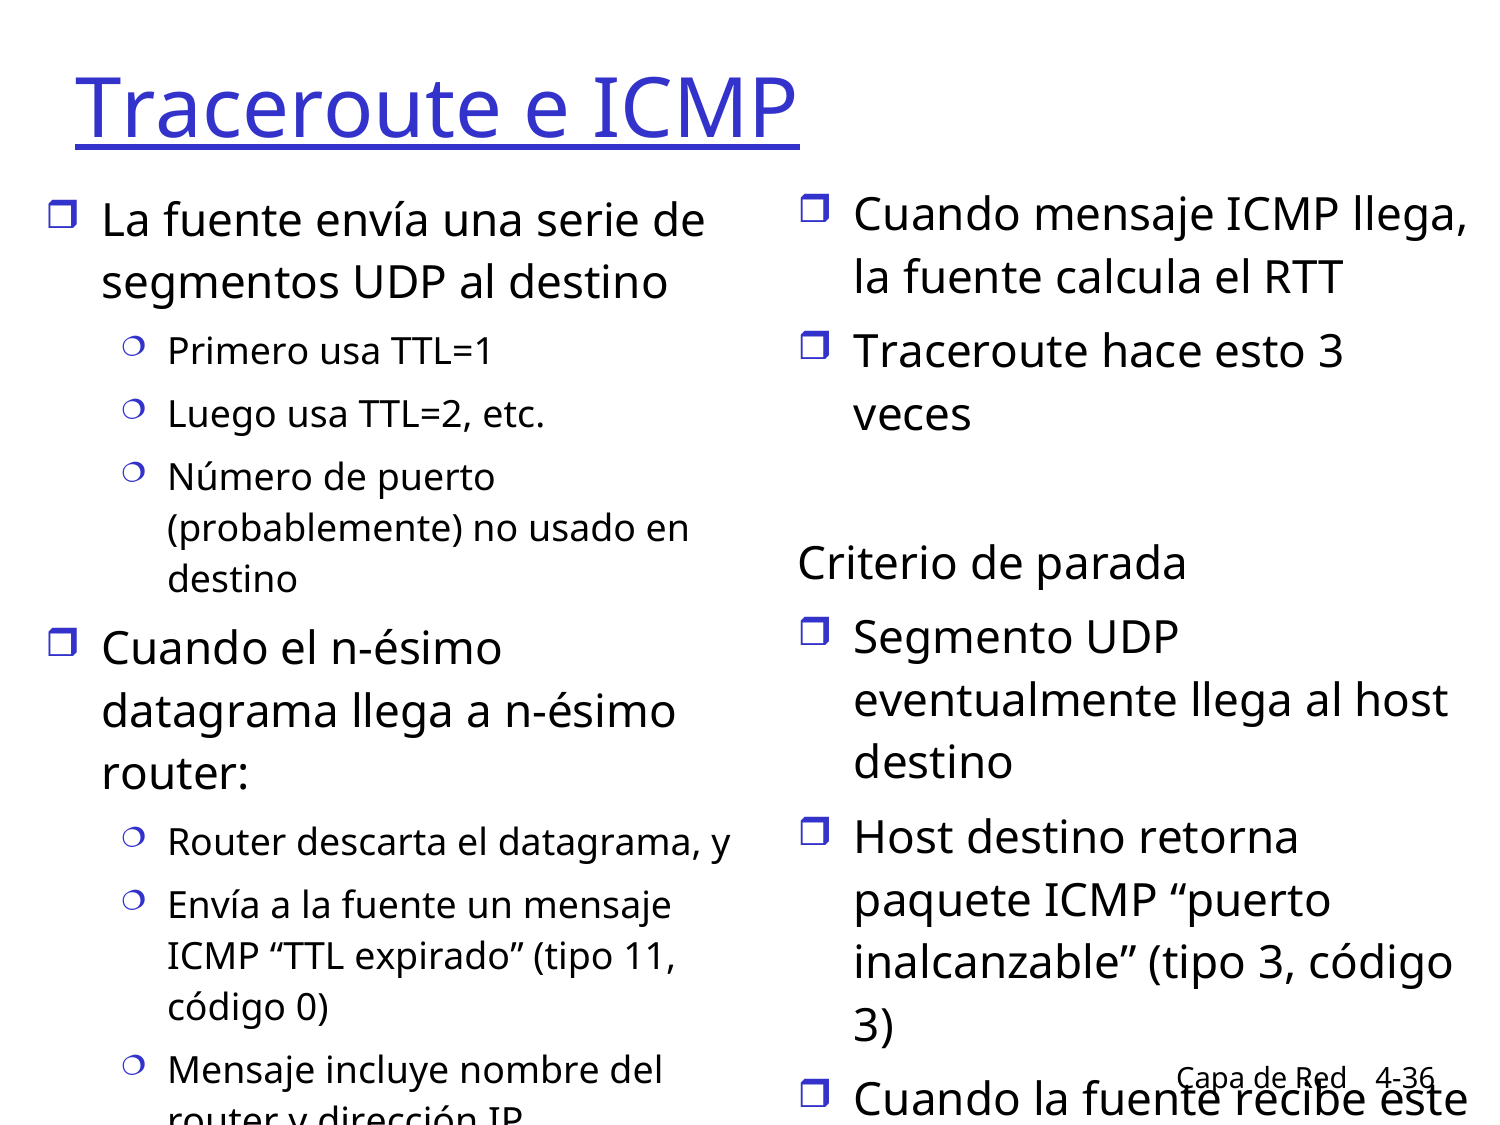

# Traceroute e ICMP
Cuando mensaje ICMP llega, la fuente calcula el RTT
Traceroute hace esto 3 veces
Criterio de parada
Segmento UDP eventualmente llega al host destino
Host destino retorna paquete ICMP “puerto inalcanzable” (tipo 3, código 3)
Cuando la fuente recibe este ICMP, para.
La fuente envía una serie de segmentos UDP al destino
Primero usa TTL=1
Luego usa TTL=2, etc.
Número de puerto (probablemente) no usado en destino
Cuando el n-ésimo datagrama llega a n-ésimo router:
Router descarta el datagrama, y
Envía a la fuente un mensaje ICMP “TTL expirado” (tipo 11, código 0)
Mensaje incluye nombre del router y dirección IP
36